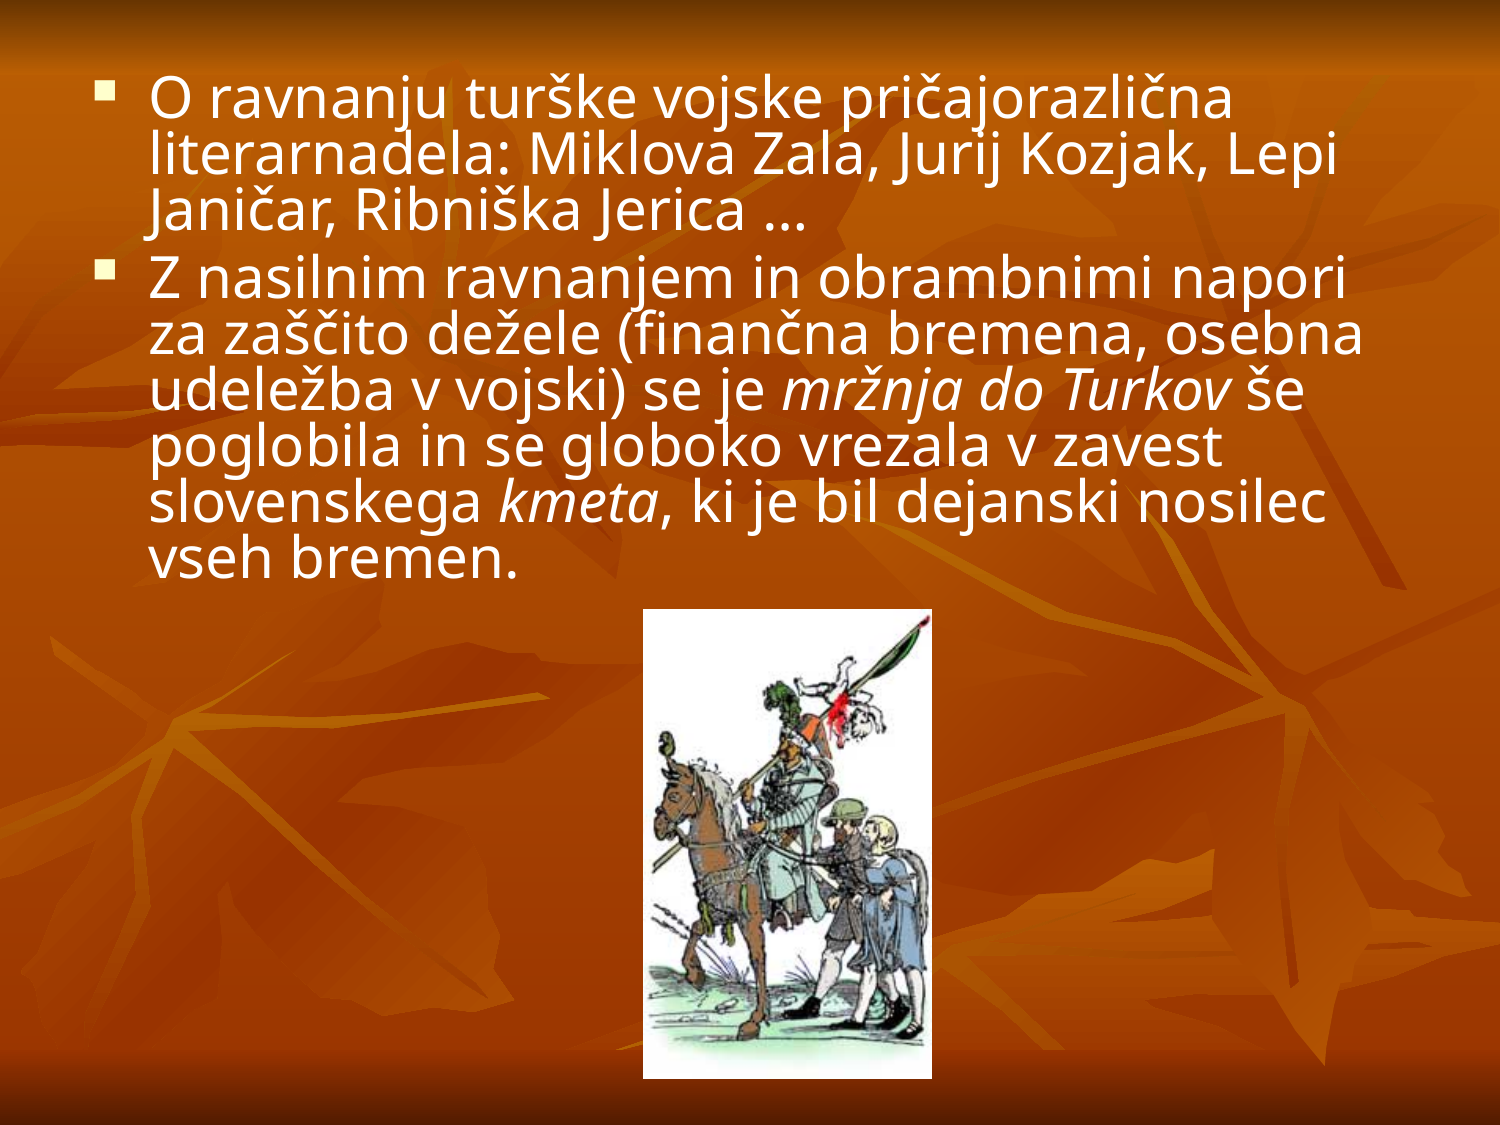

#
O ravnanju turške vojske pričajorazlična literarnadela: Miklova Zala, Jurij Kozjak, Lepi Janičar, Ribniška Jerica …
Z nasilnim ravnanjem in obrambnimi napori za zaščito dežele (finančna bremena, osebna udeležba v vojski) se je mržnja do Turkov še poglobila in se globoko vrezala v zavest slovenskega kmeta, ki je bil dejanski nosilec vseh bremen.